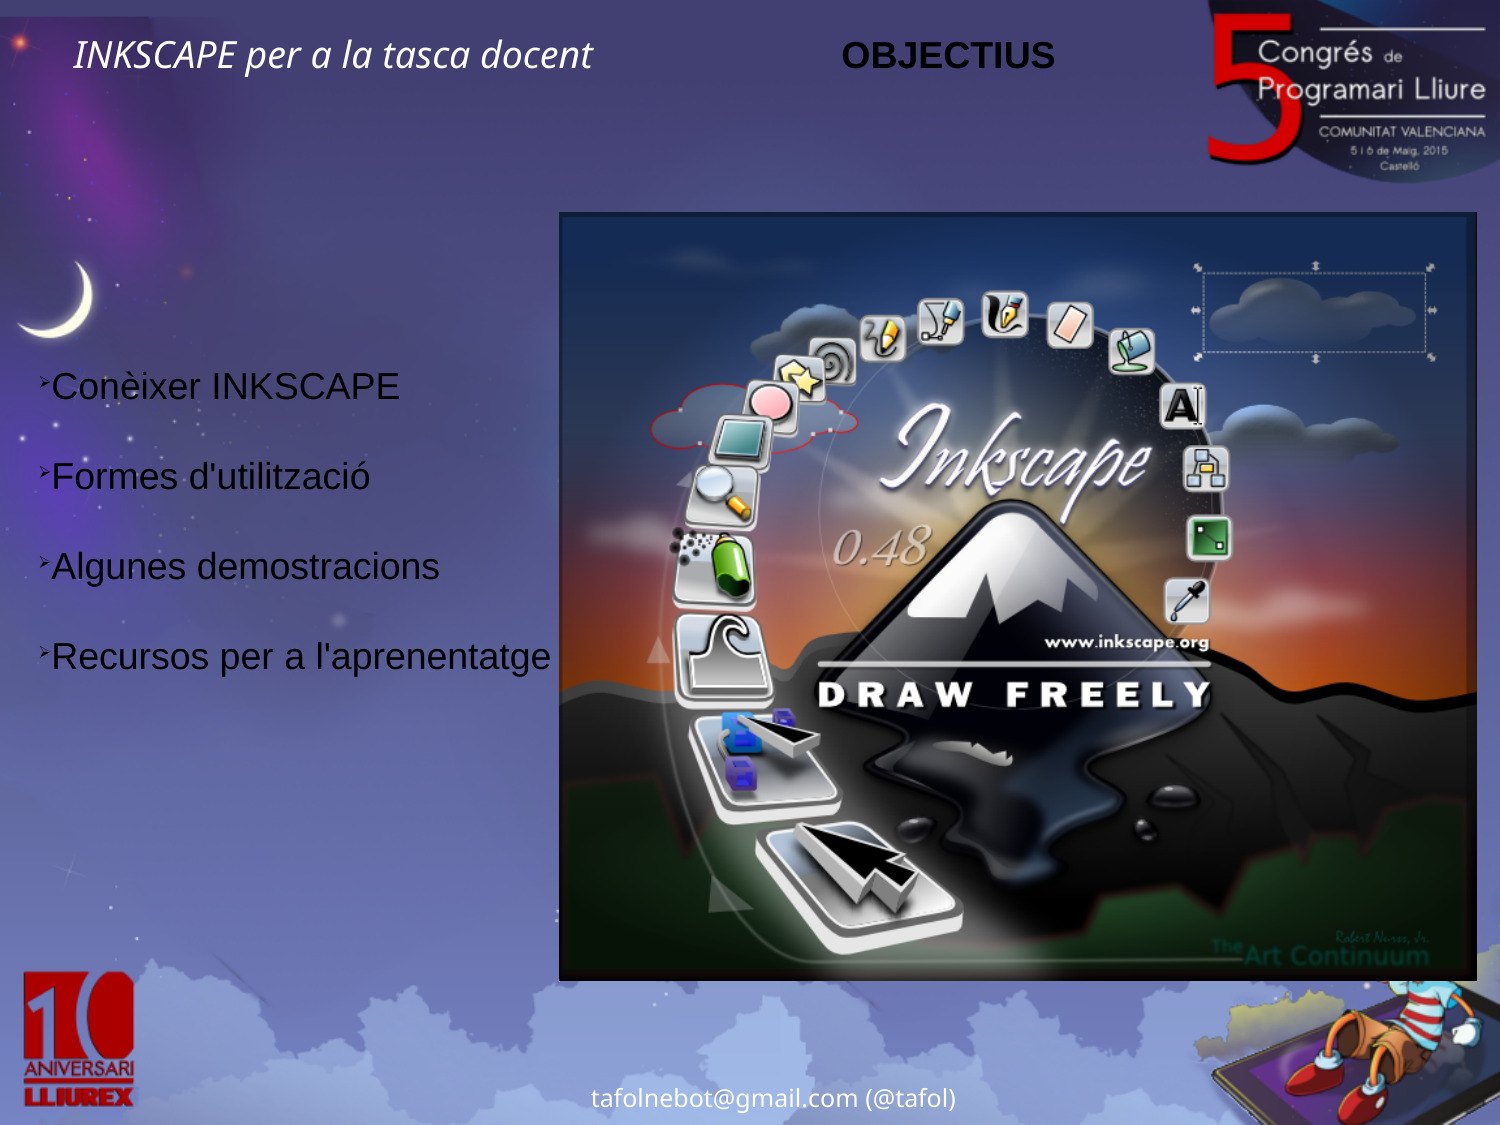

OBJECTIUS
Conèixer INKSCAPE
Formes d'utilització
Algunes demostracions
Recursos per a l'aprenentatge